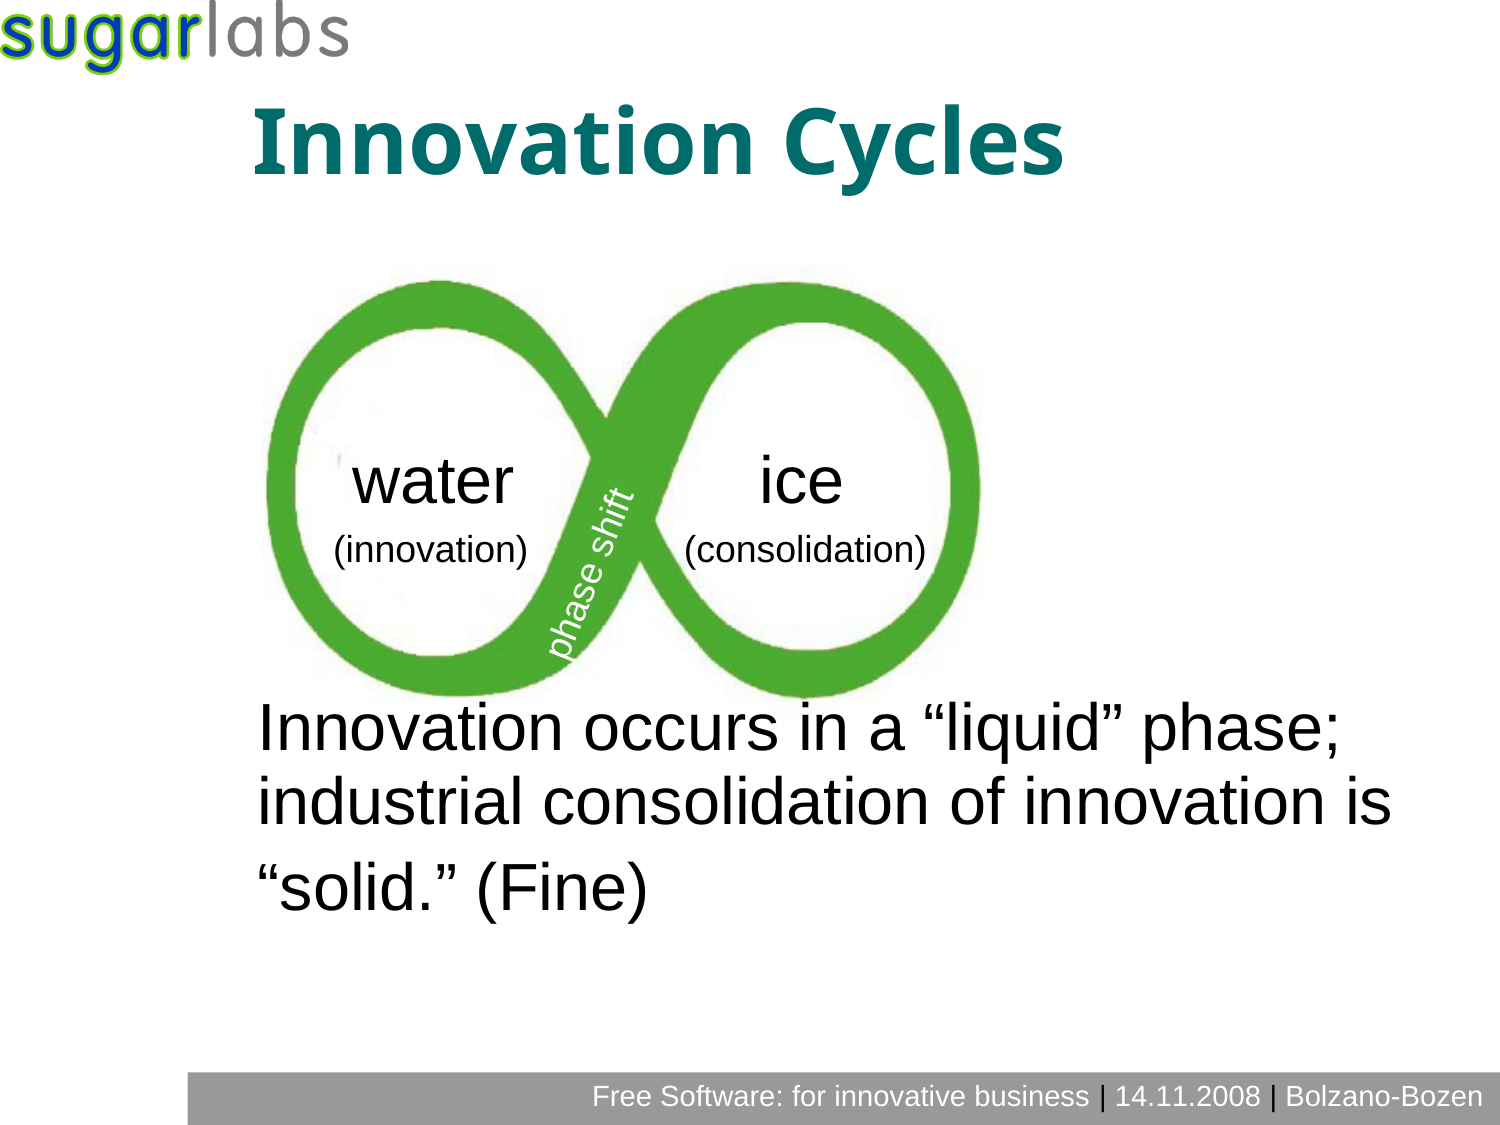

# Innovation Cycles
	Innovation occurs in a “liquid” phase; industrial consolidation of innovation is “solid.” (Fine)‏
water
ice
phase shift
(innovation)‏
(consolidation)‏